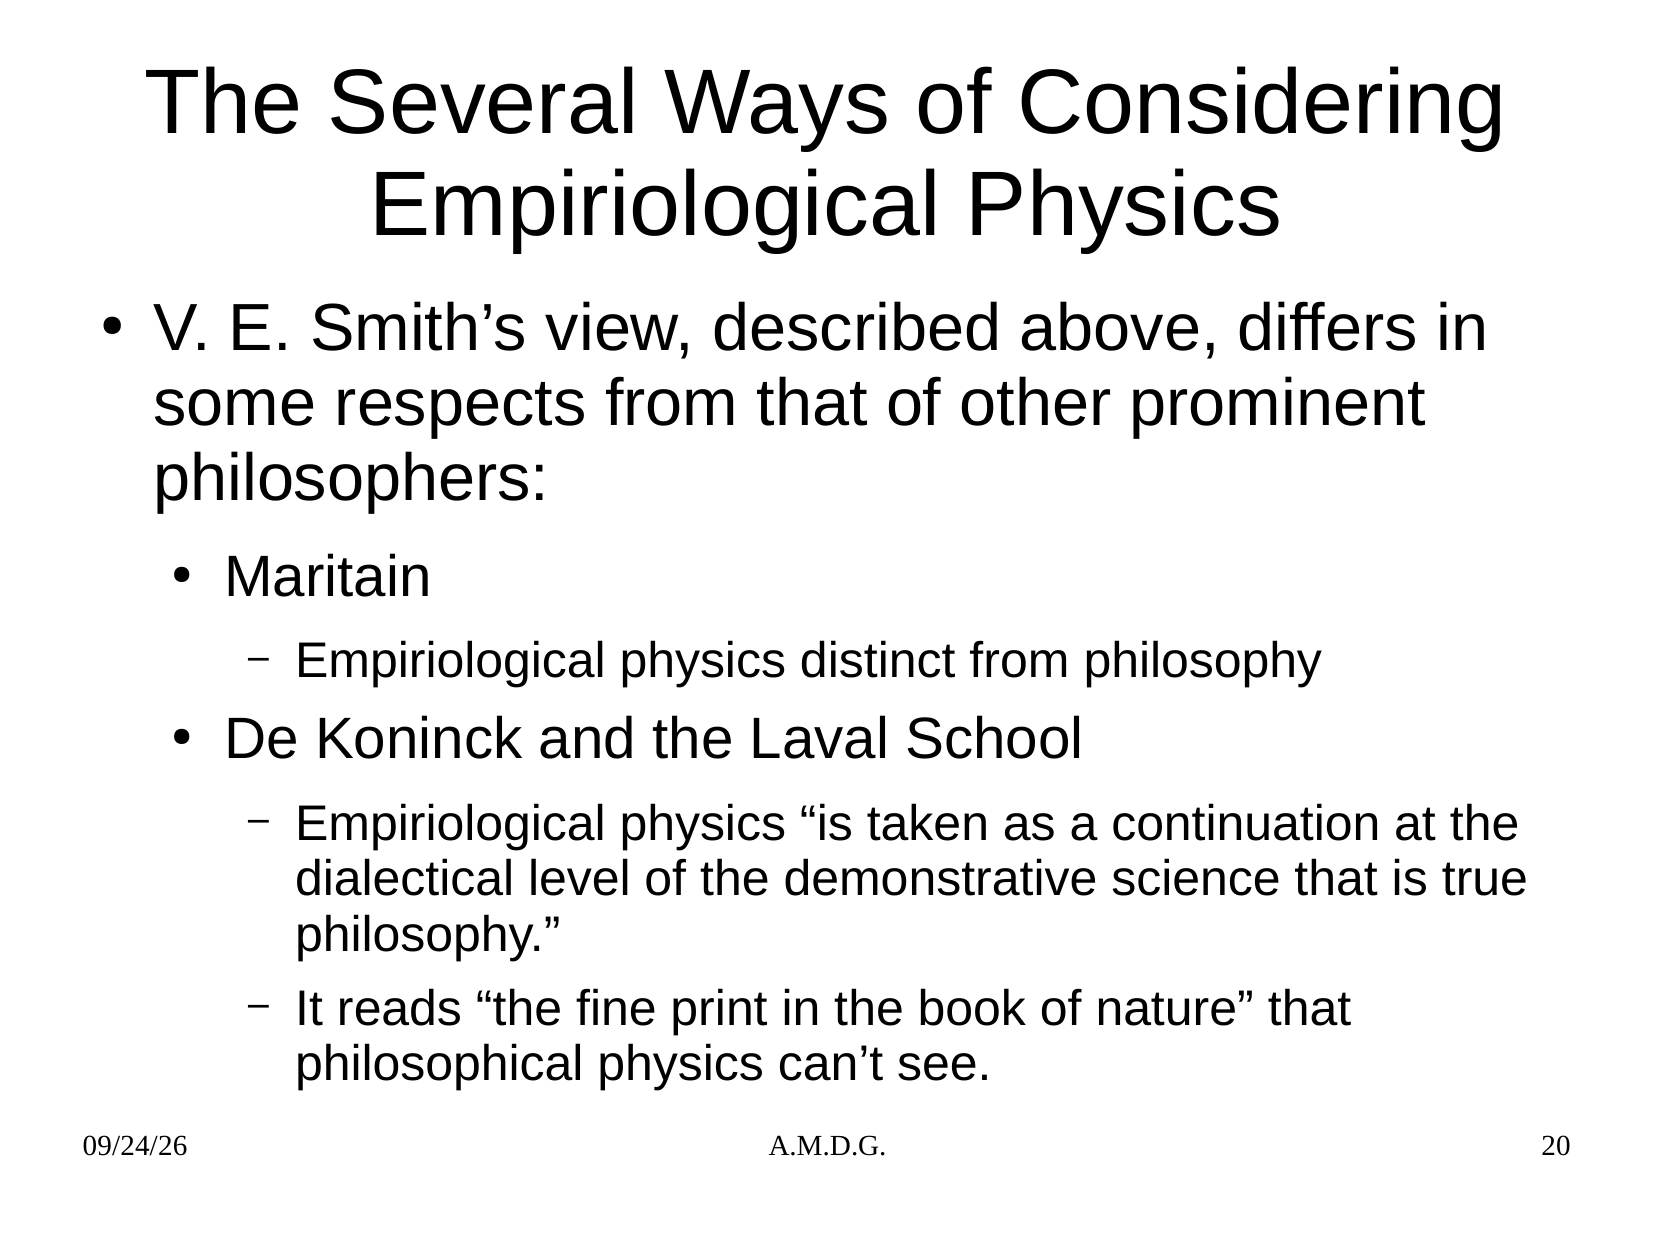

# The Several Ways of Considering Empiriological Physics
V. E. Smith’s view, described above, differs in some respects from that of other prominent philosophers:
Maritain
Empiriological physics distinct from philosophy
De Koninck and the Laval School
Empiriological physics “is taken as a continuation at the dialectical level of the demonstrative science that is true philosophy.”
It reads “the fine print in the book of nature” that philosophical physics can’t see.
`
A.M.D.G.
20